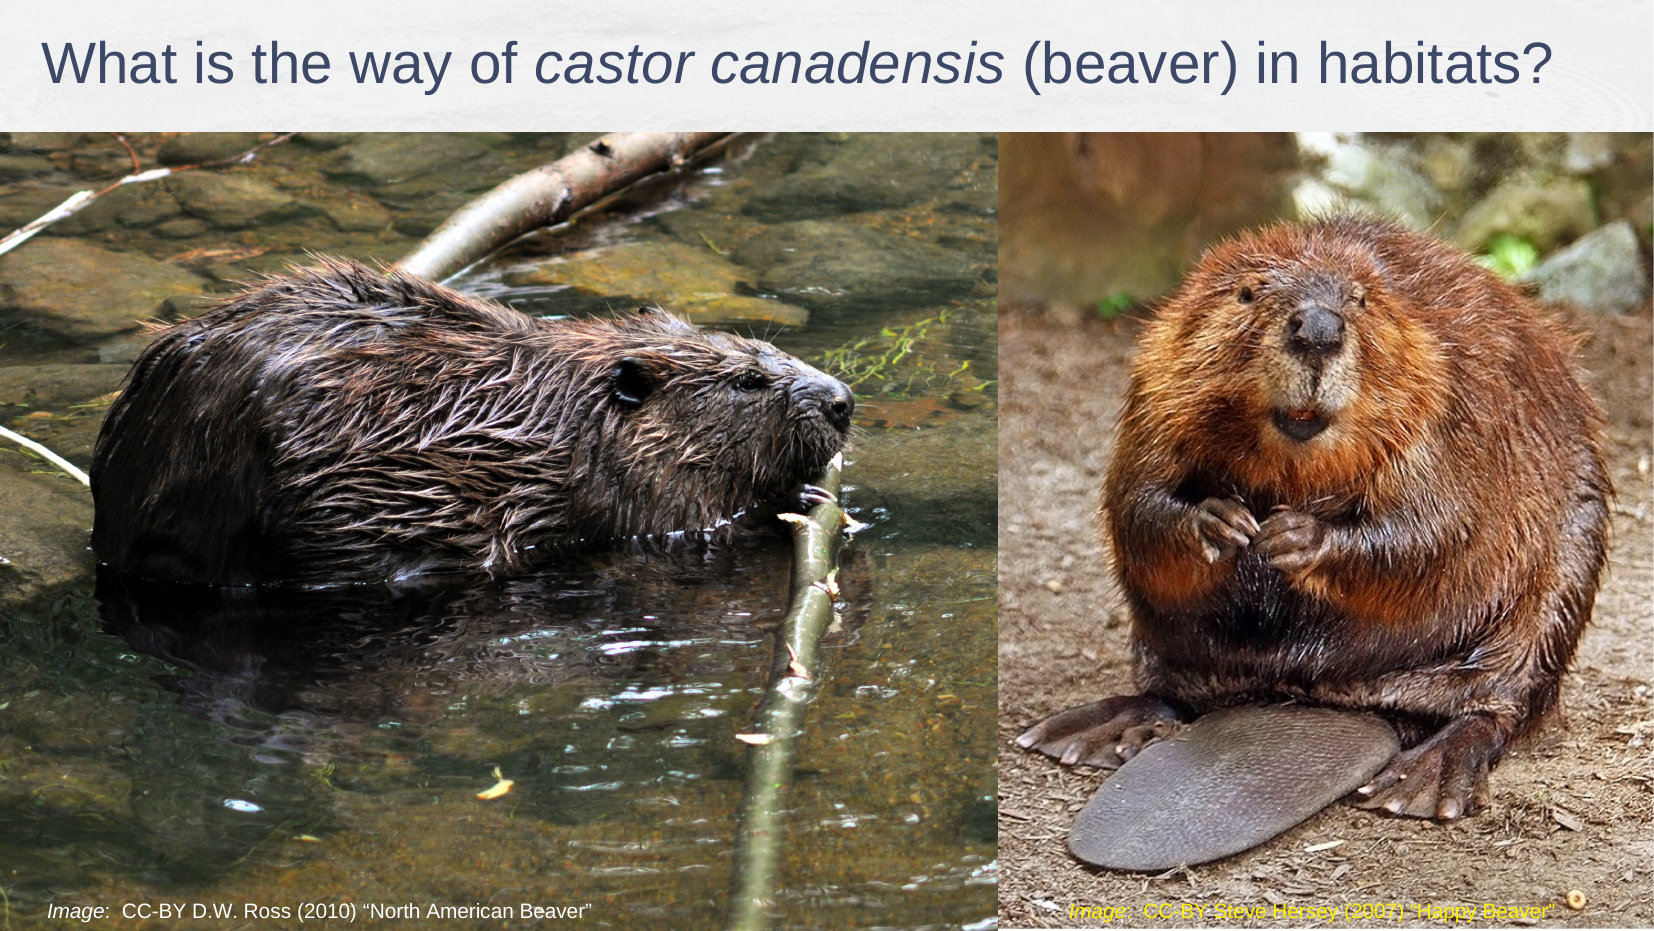

# What is the way of castor canadensis (beaver) in habitats?
Systems Changes: Errors and Breakdowns; Approaches; Learning
March 2019
Image: CC-BY D.W. Ross (2010) “North American Beaver”
Image: CC-BY Steve Hersey (2007) “Happy Beaver”